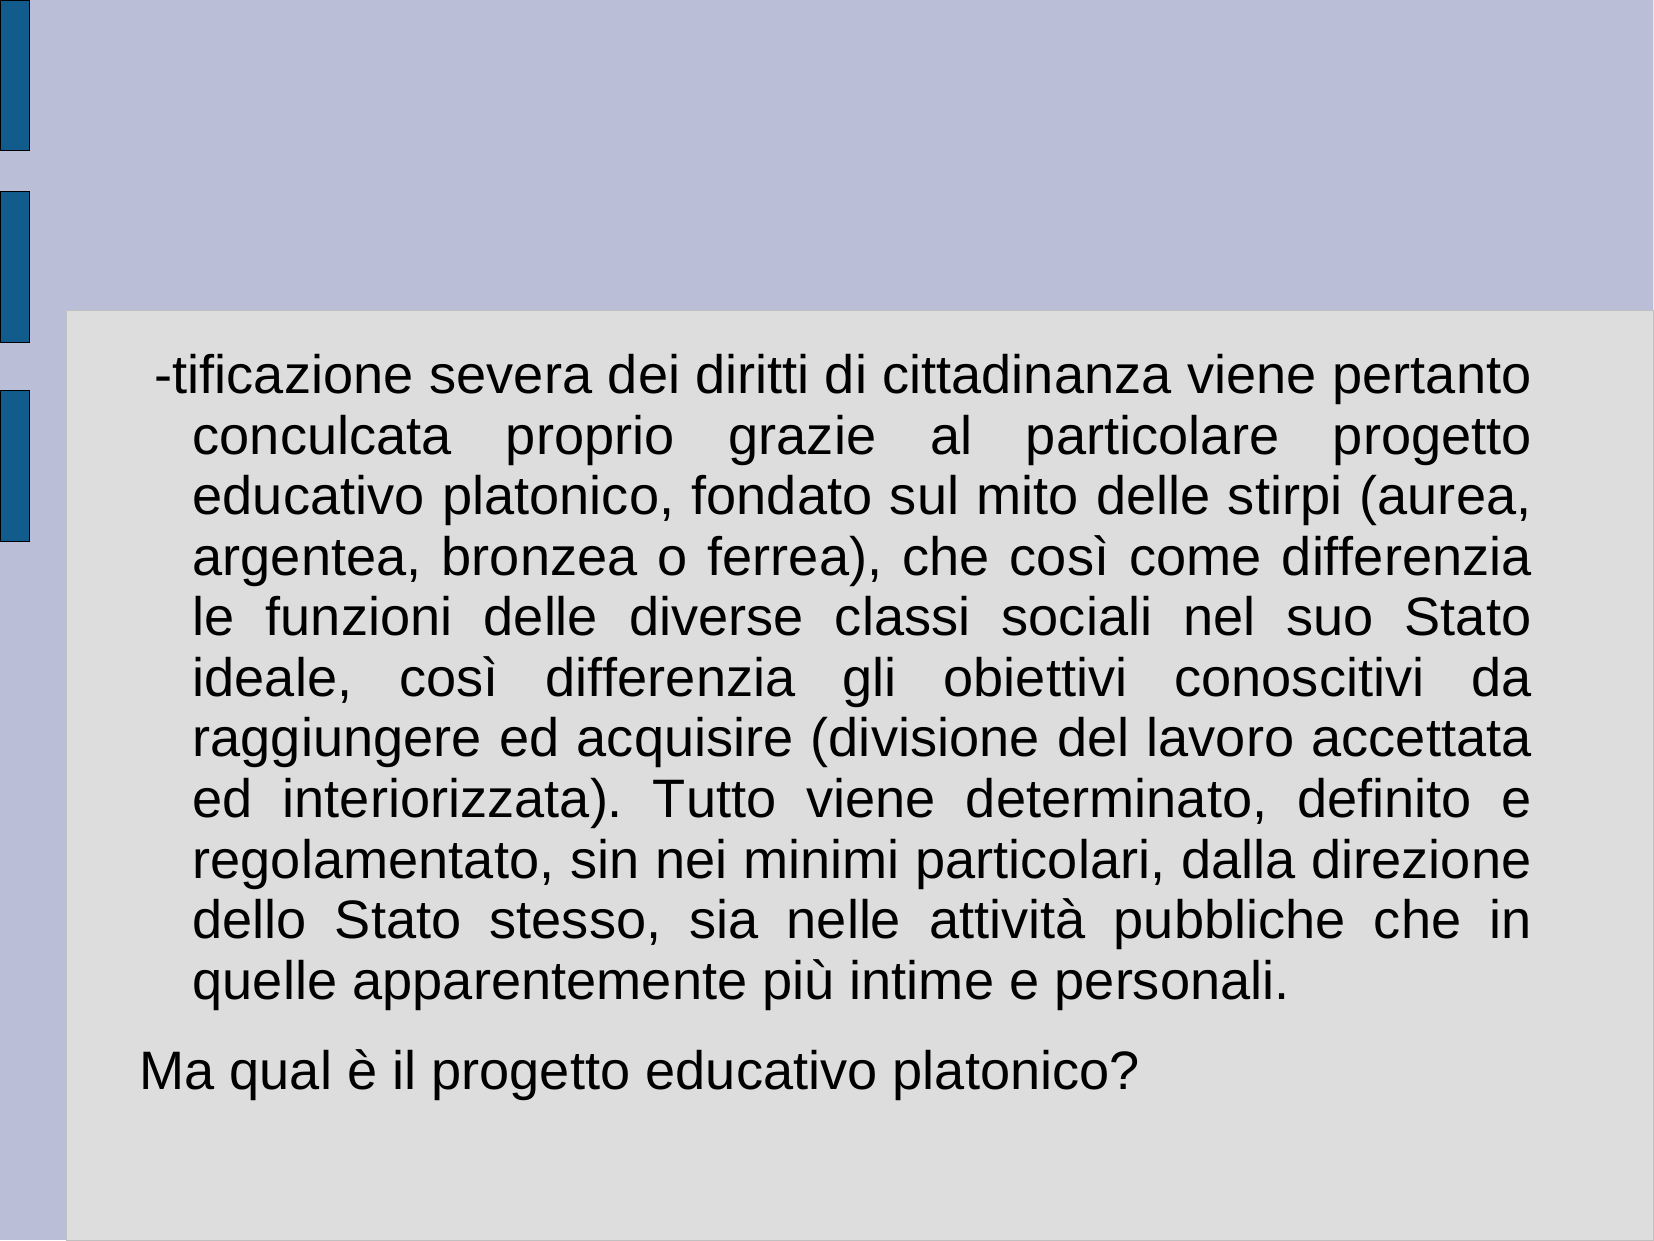

#
 -tificazione severa dei diritti di cittadinanza viene pertanto conculcata proprio grazie al particolare progetto educativo platonico, fondato sul mito delle stirpi (aurea, argentea, bronzea o ferrea), che così come differenzia le funzioni delle diverse classi sociali nel suo Stato ideale, così differenzia gli obiettivi conoscitivi da raggiungere ed acquisire (divisione del lavoro accettata ed interiorizzata). Tutto viene determinato, definito e regolamentato, sin nei minimi particolari, dalla direzione dello Stato stesso, sia nelle attività pubbliche che in quelle apparentemente più intime e personali.
Ma qual è il progetto educativo platonico?